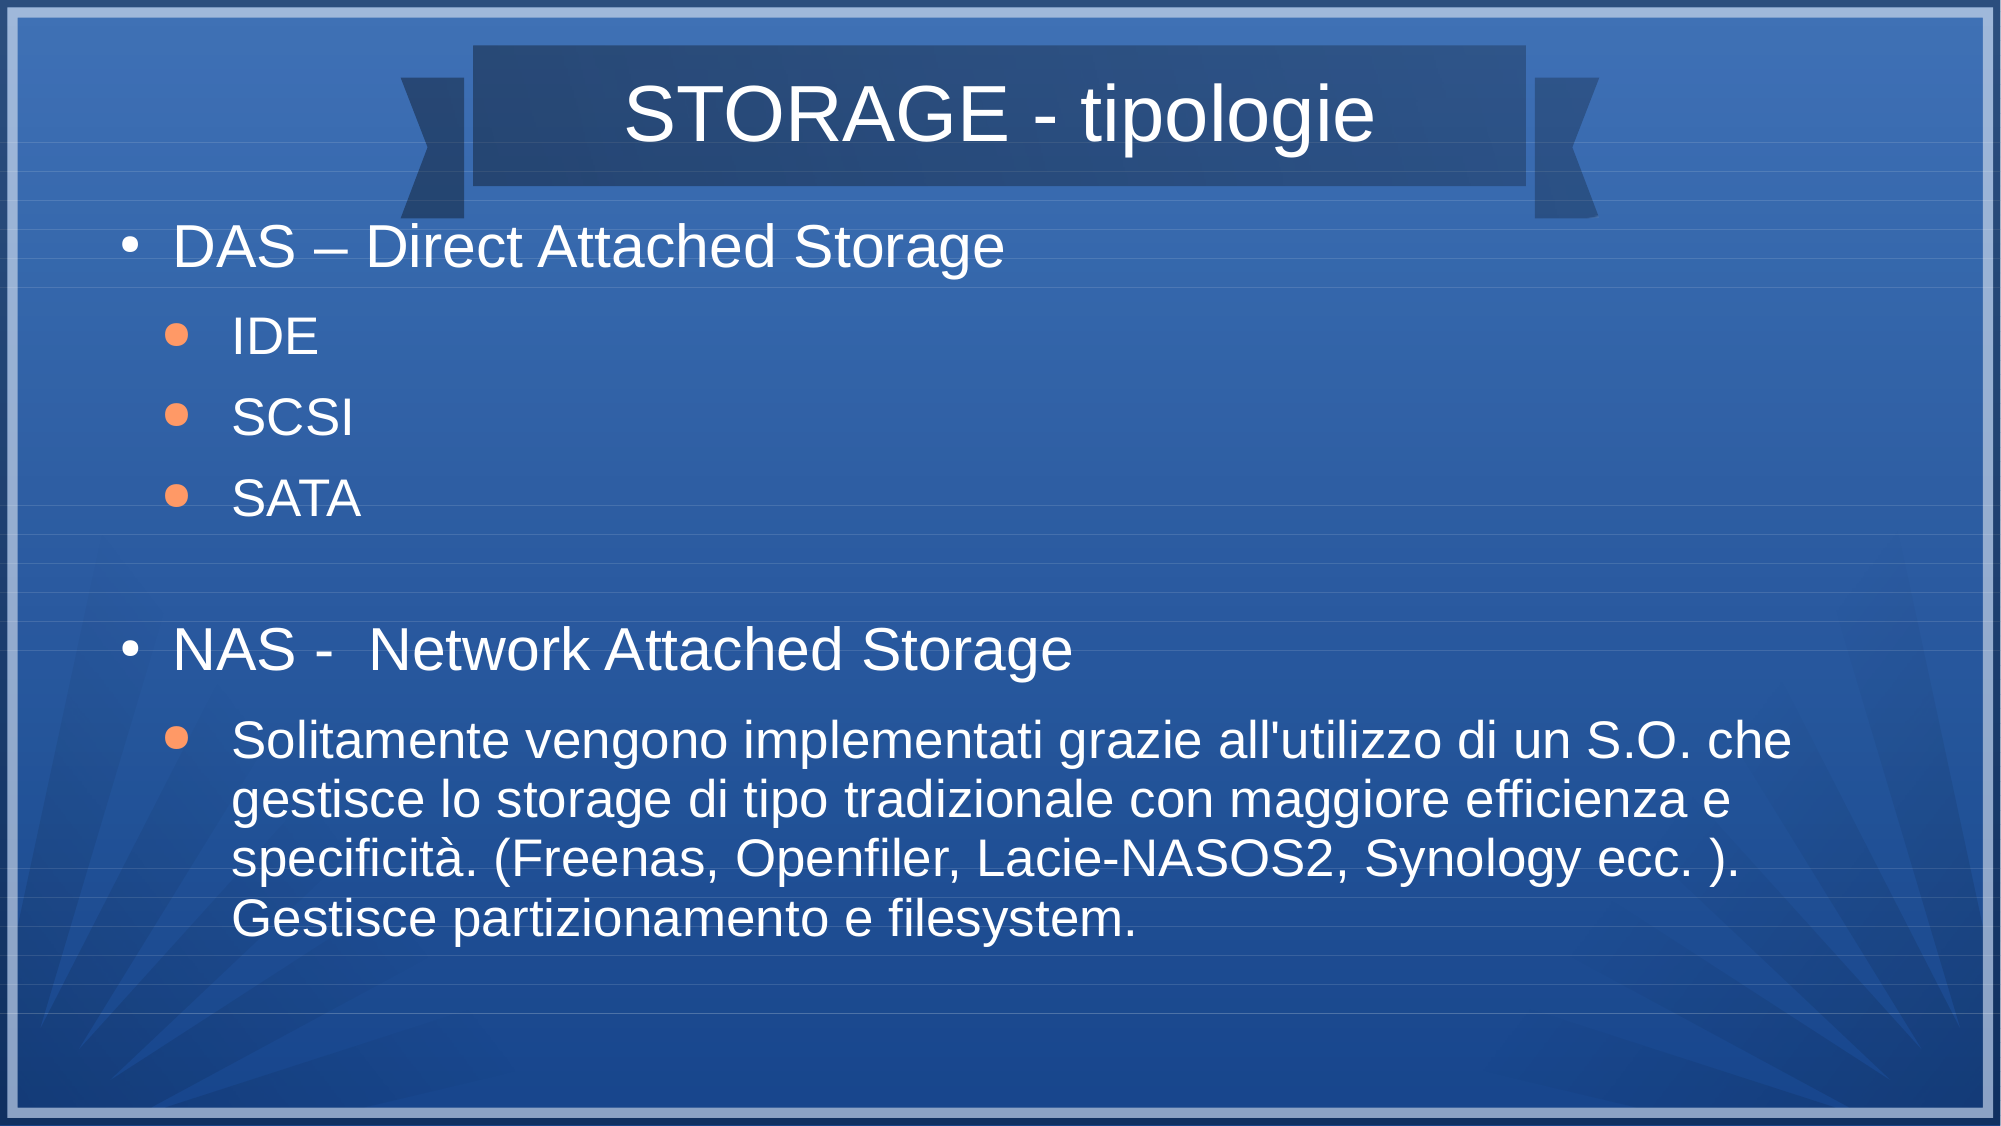

# STORAGE - tipologie
DAS – Direct Attached Storage
IDE
SCSI
SATA
NAS - Network Attached Storage
Solitamente vengono implementati grazie all'utilizzo di un S.O. che gestisce lo storage di tipo tradizionale con maggiore efficienza e specificità. (Freenas, Openfiler, Lacie-NASOS2, Synology ecc. ). Gestisce partizionamento e filesystem.